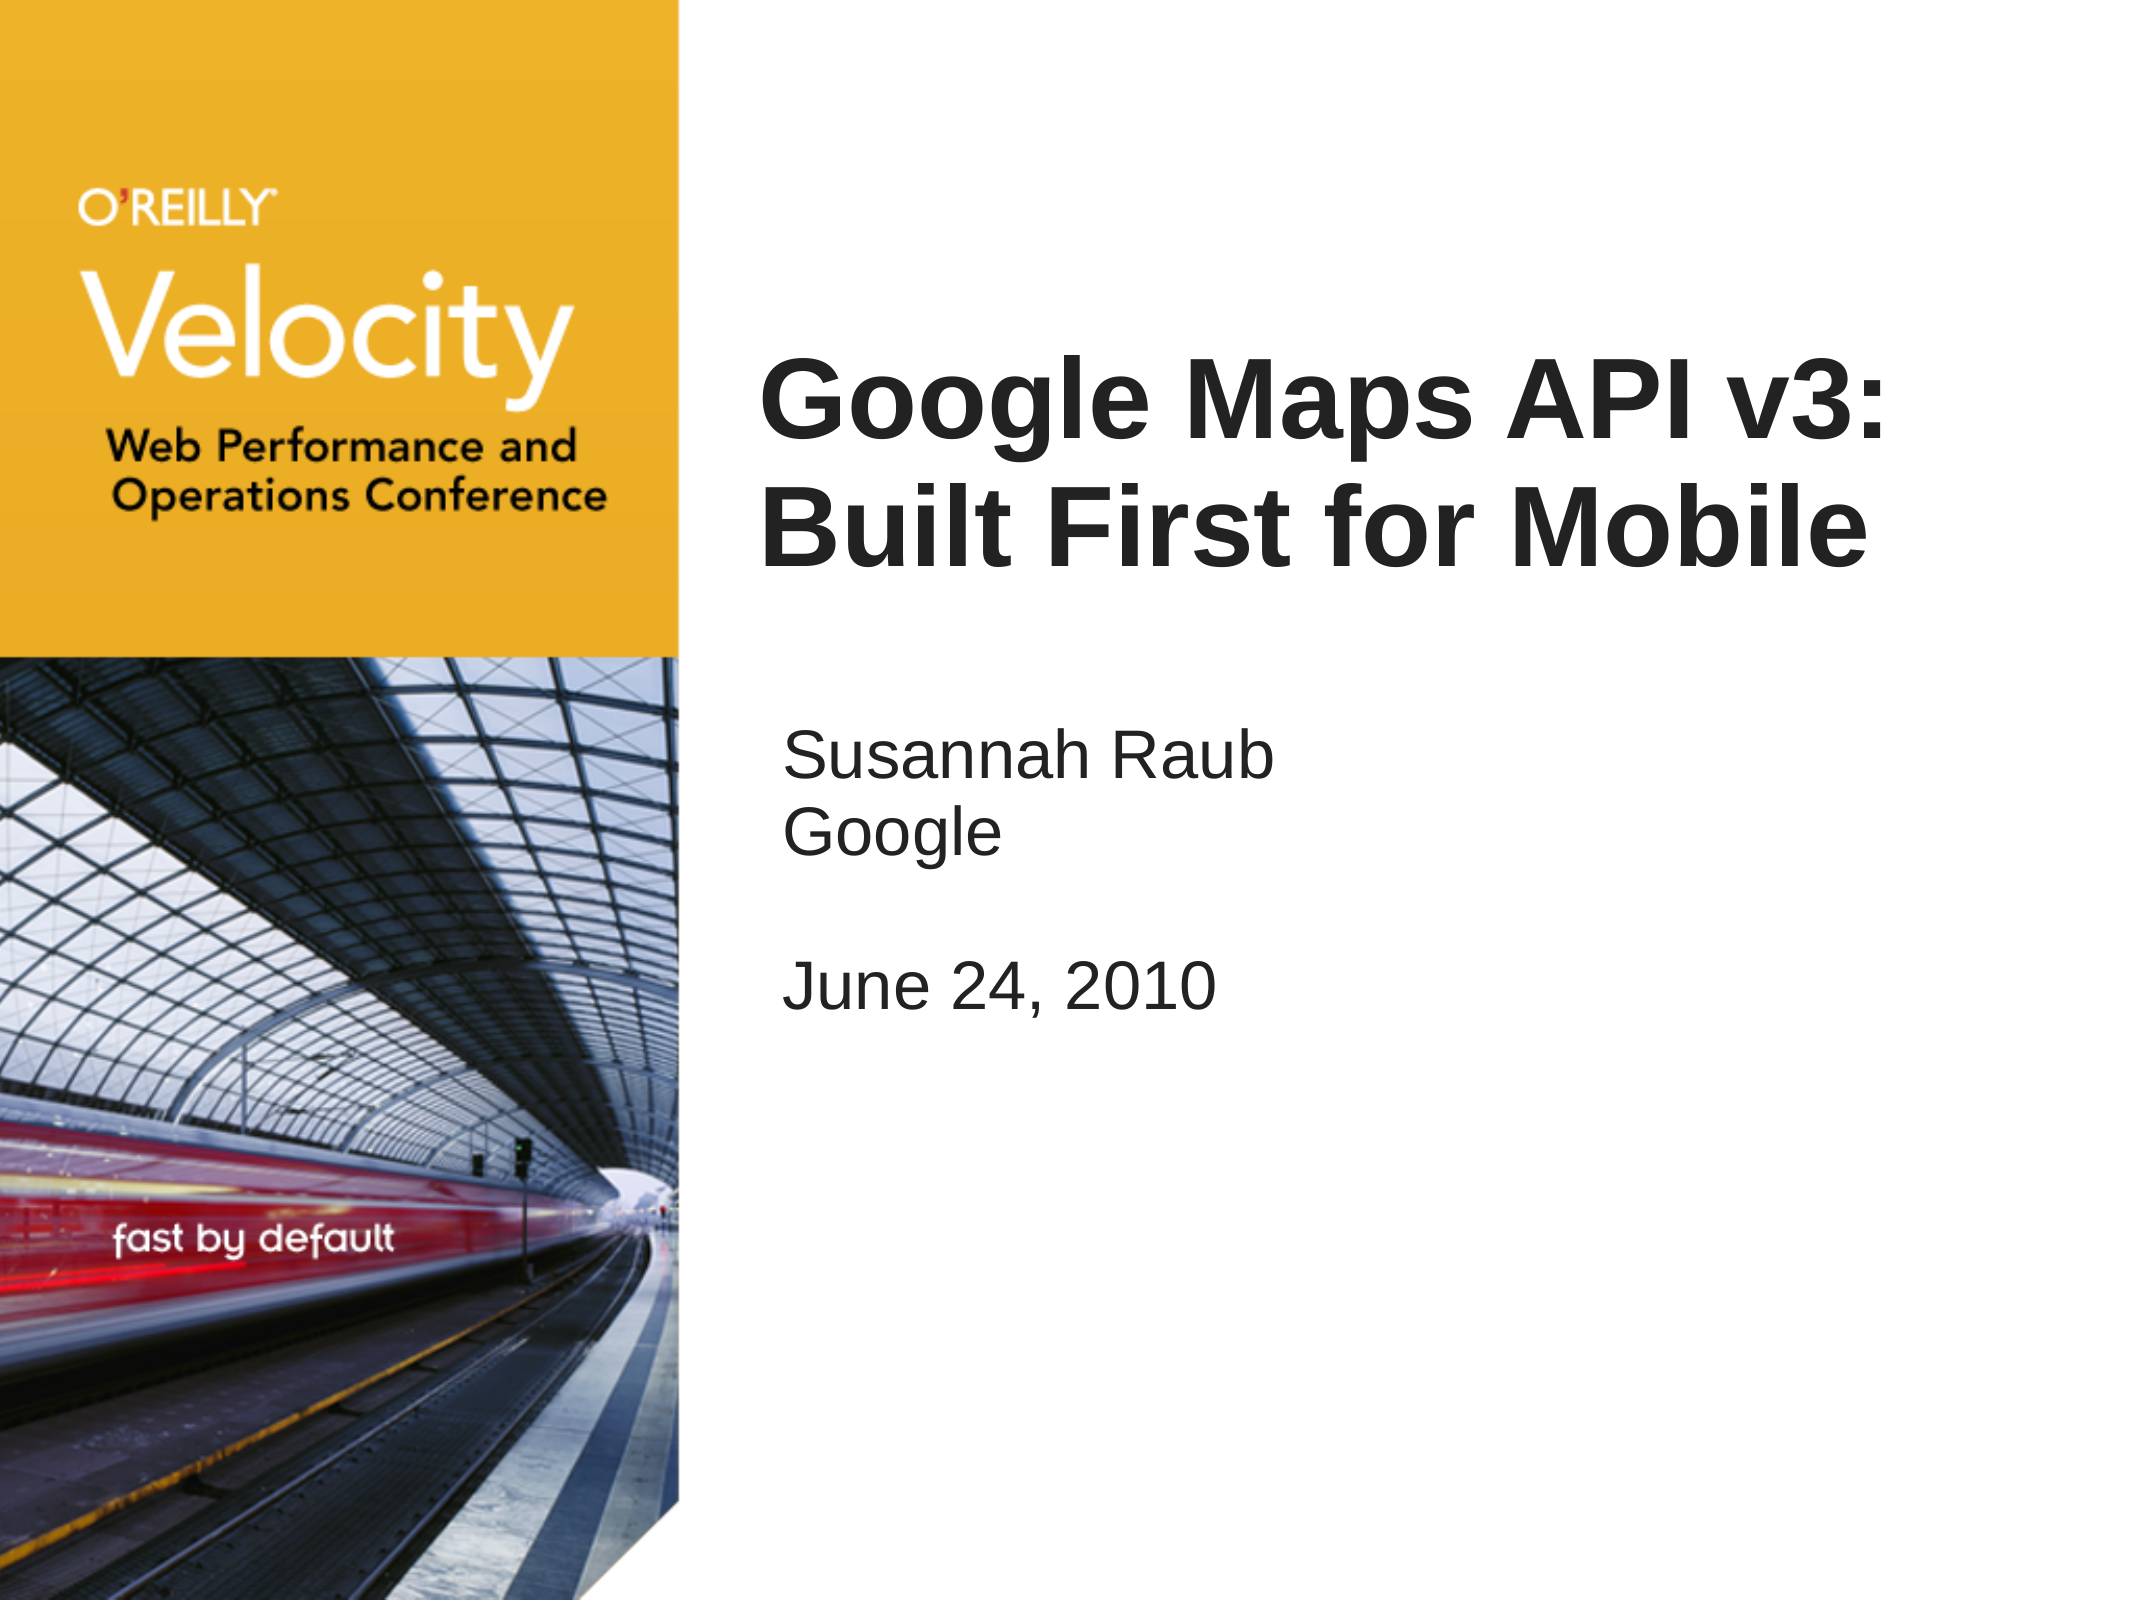

# Google Maps API v3: Built First for Mobile
Susannah Raub
Google
June 24, 2010